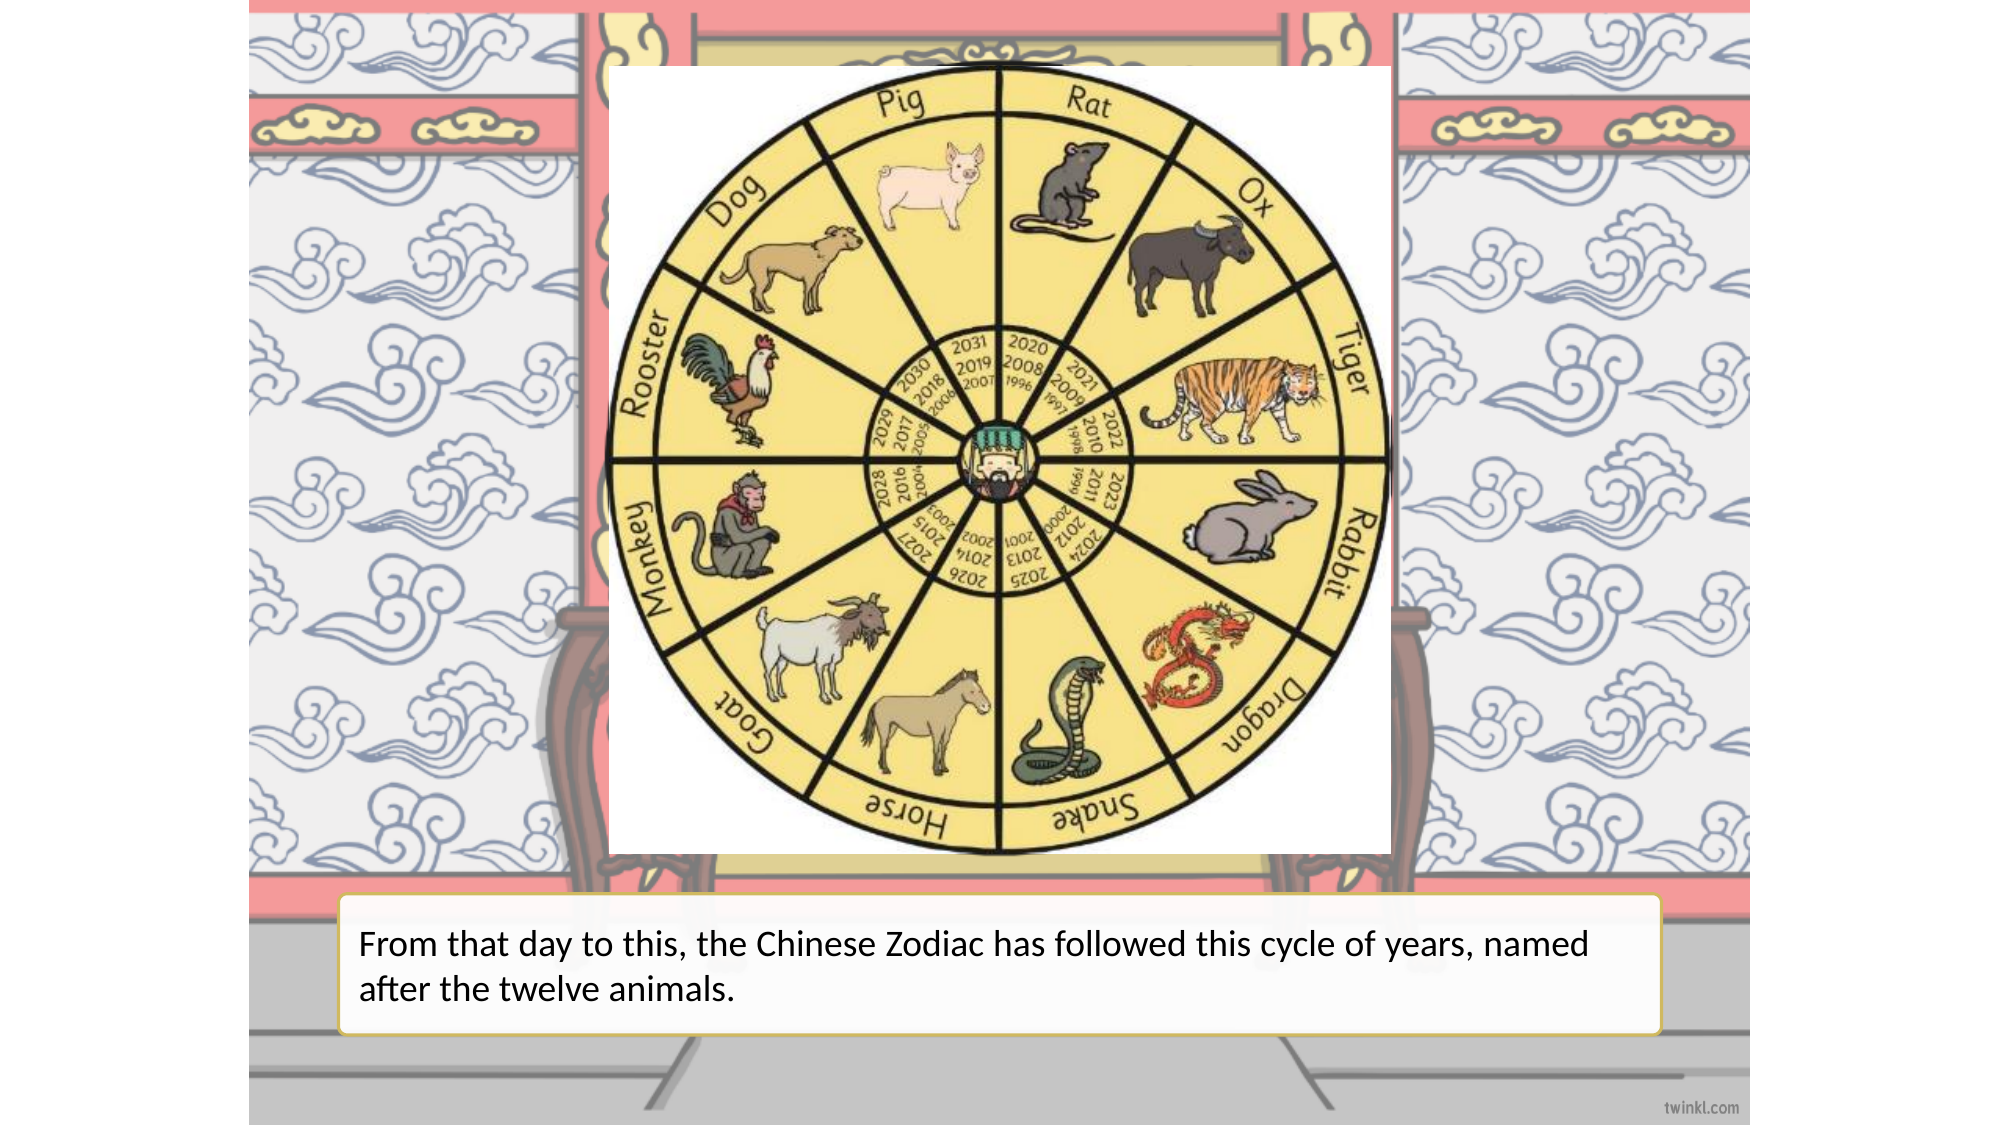

From that day to this, the Chinese Zodiac has followed this cycle of years, named after the twelve animals.